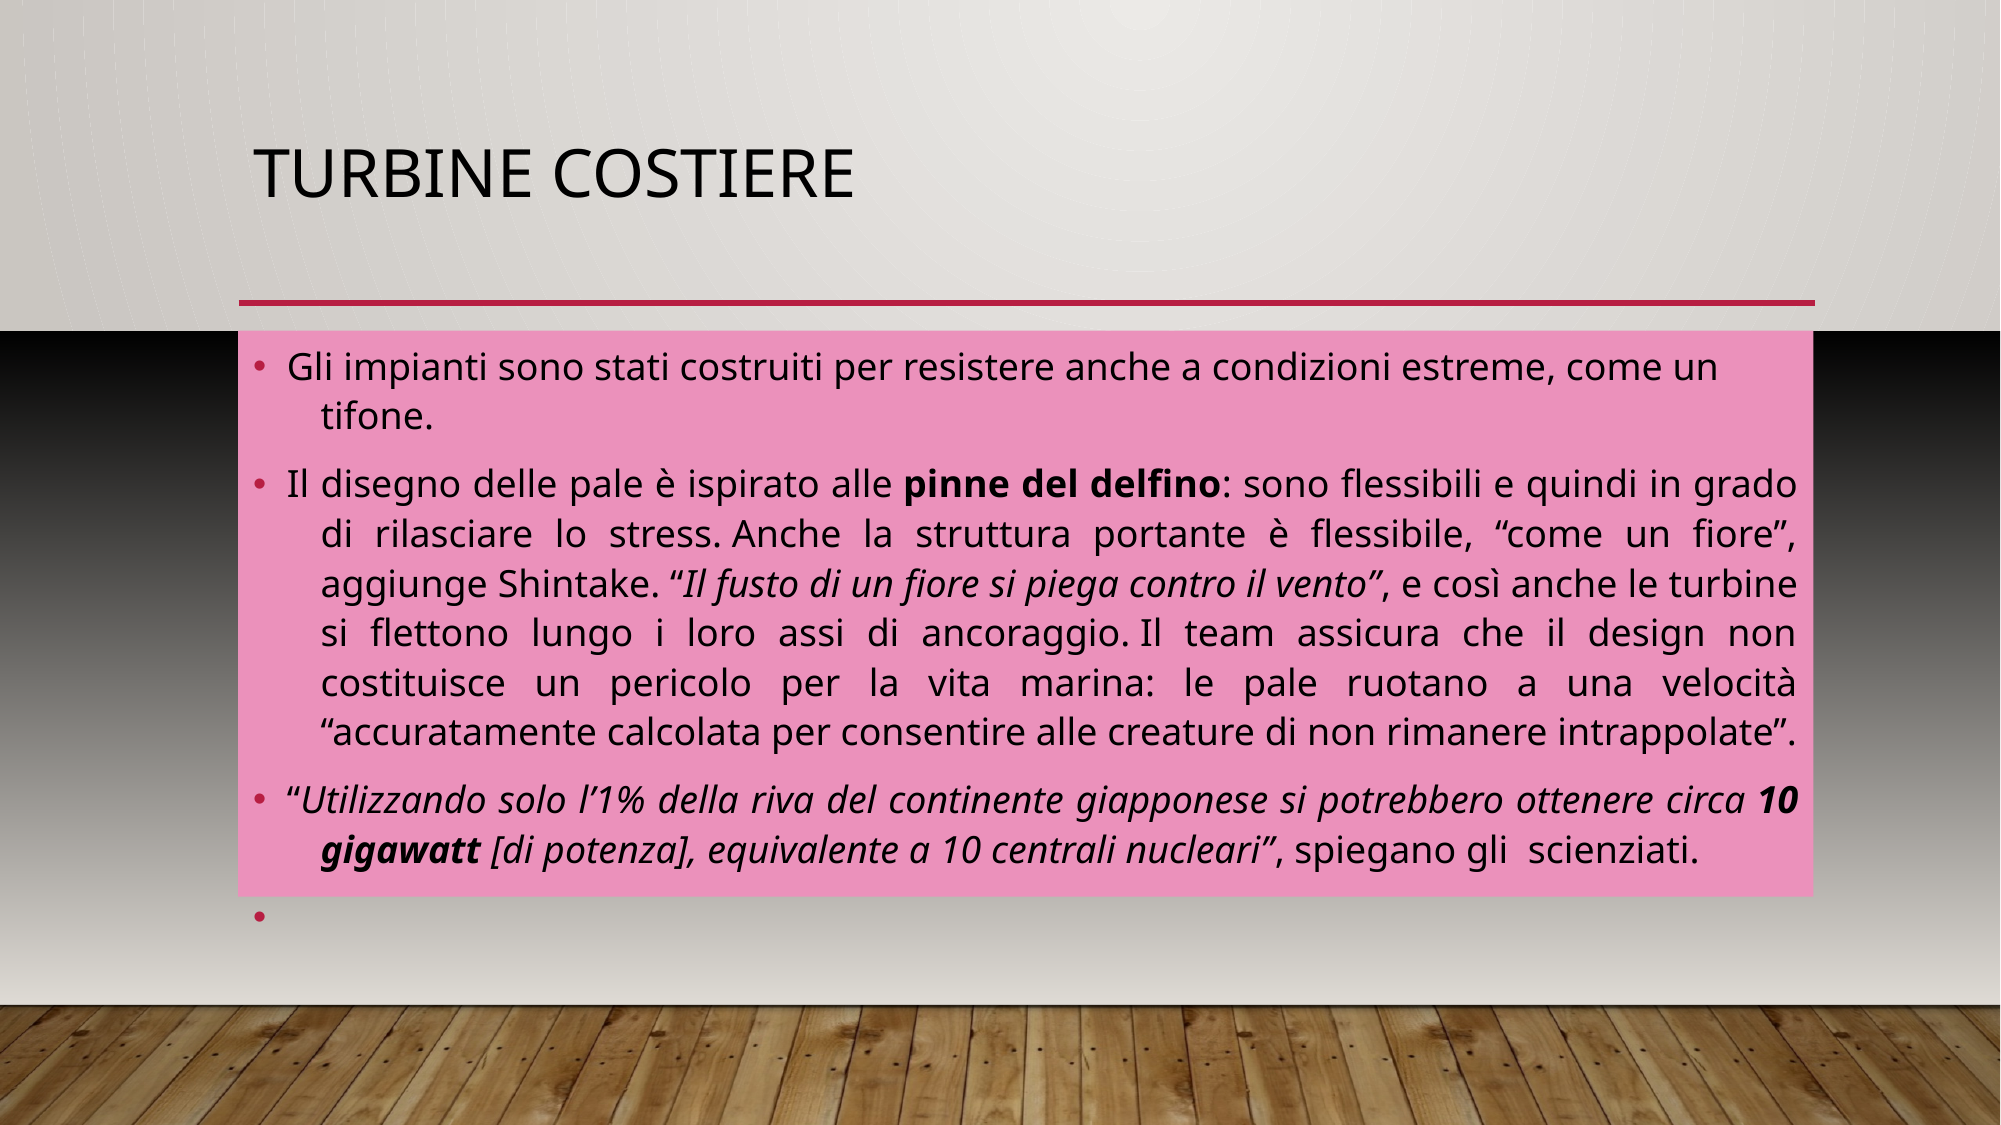

# Turbine costiere
Gli impianti sono stati costruiti per resistere anche a condizioni estreme, come un tifone.
Il disegno delle pale è ispirato alle pinne del delfino: sono flessibili e quindi in grado di rilasciare lo stress. Anche la struttura portante è flessibile, “come un fiore”, aggiunge Shintake. “Il fusto di un fiore si piega contro il vento”, e così anche le turbine si flettono lungo i loro assi di ancoraggio. Il team assicura che il design non costituisce un pericolo per la vita marina: le pale ruotano a una velocità “accuratamente calcolata per consentire alle creature di non rimanere intrappolate”.
“Utilizzando solo l’1% della riva del continente giapponese si potrebbero ottenere circa 10 gigawatt [di potenza], equivalente a 10 centrali nucleari”, spiegano gli scienziati.